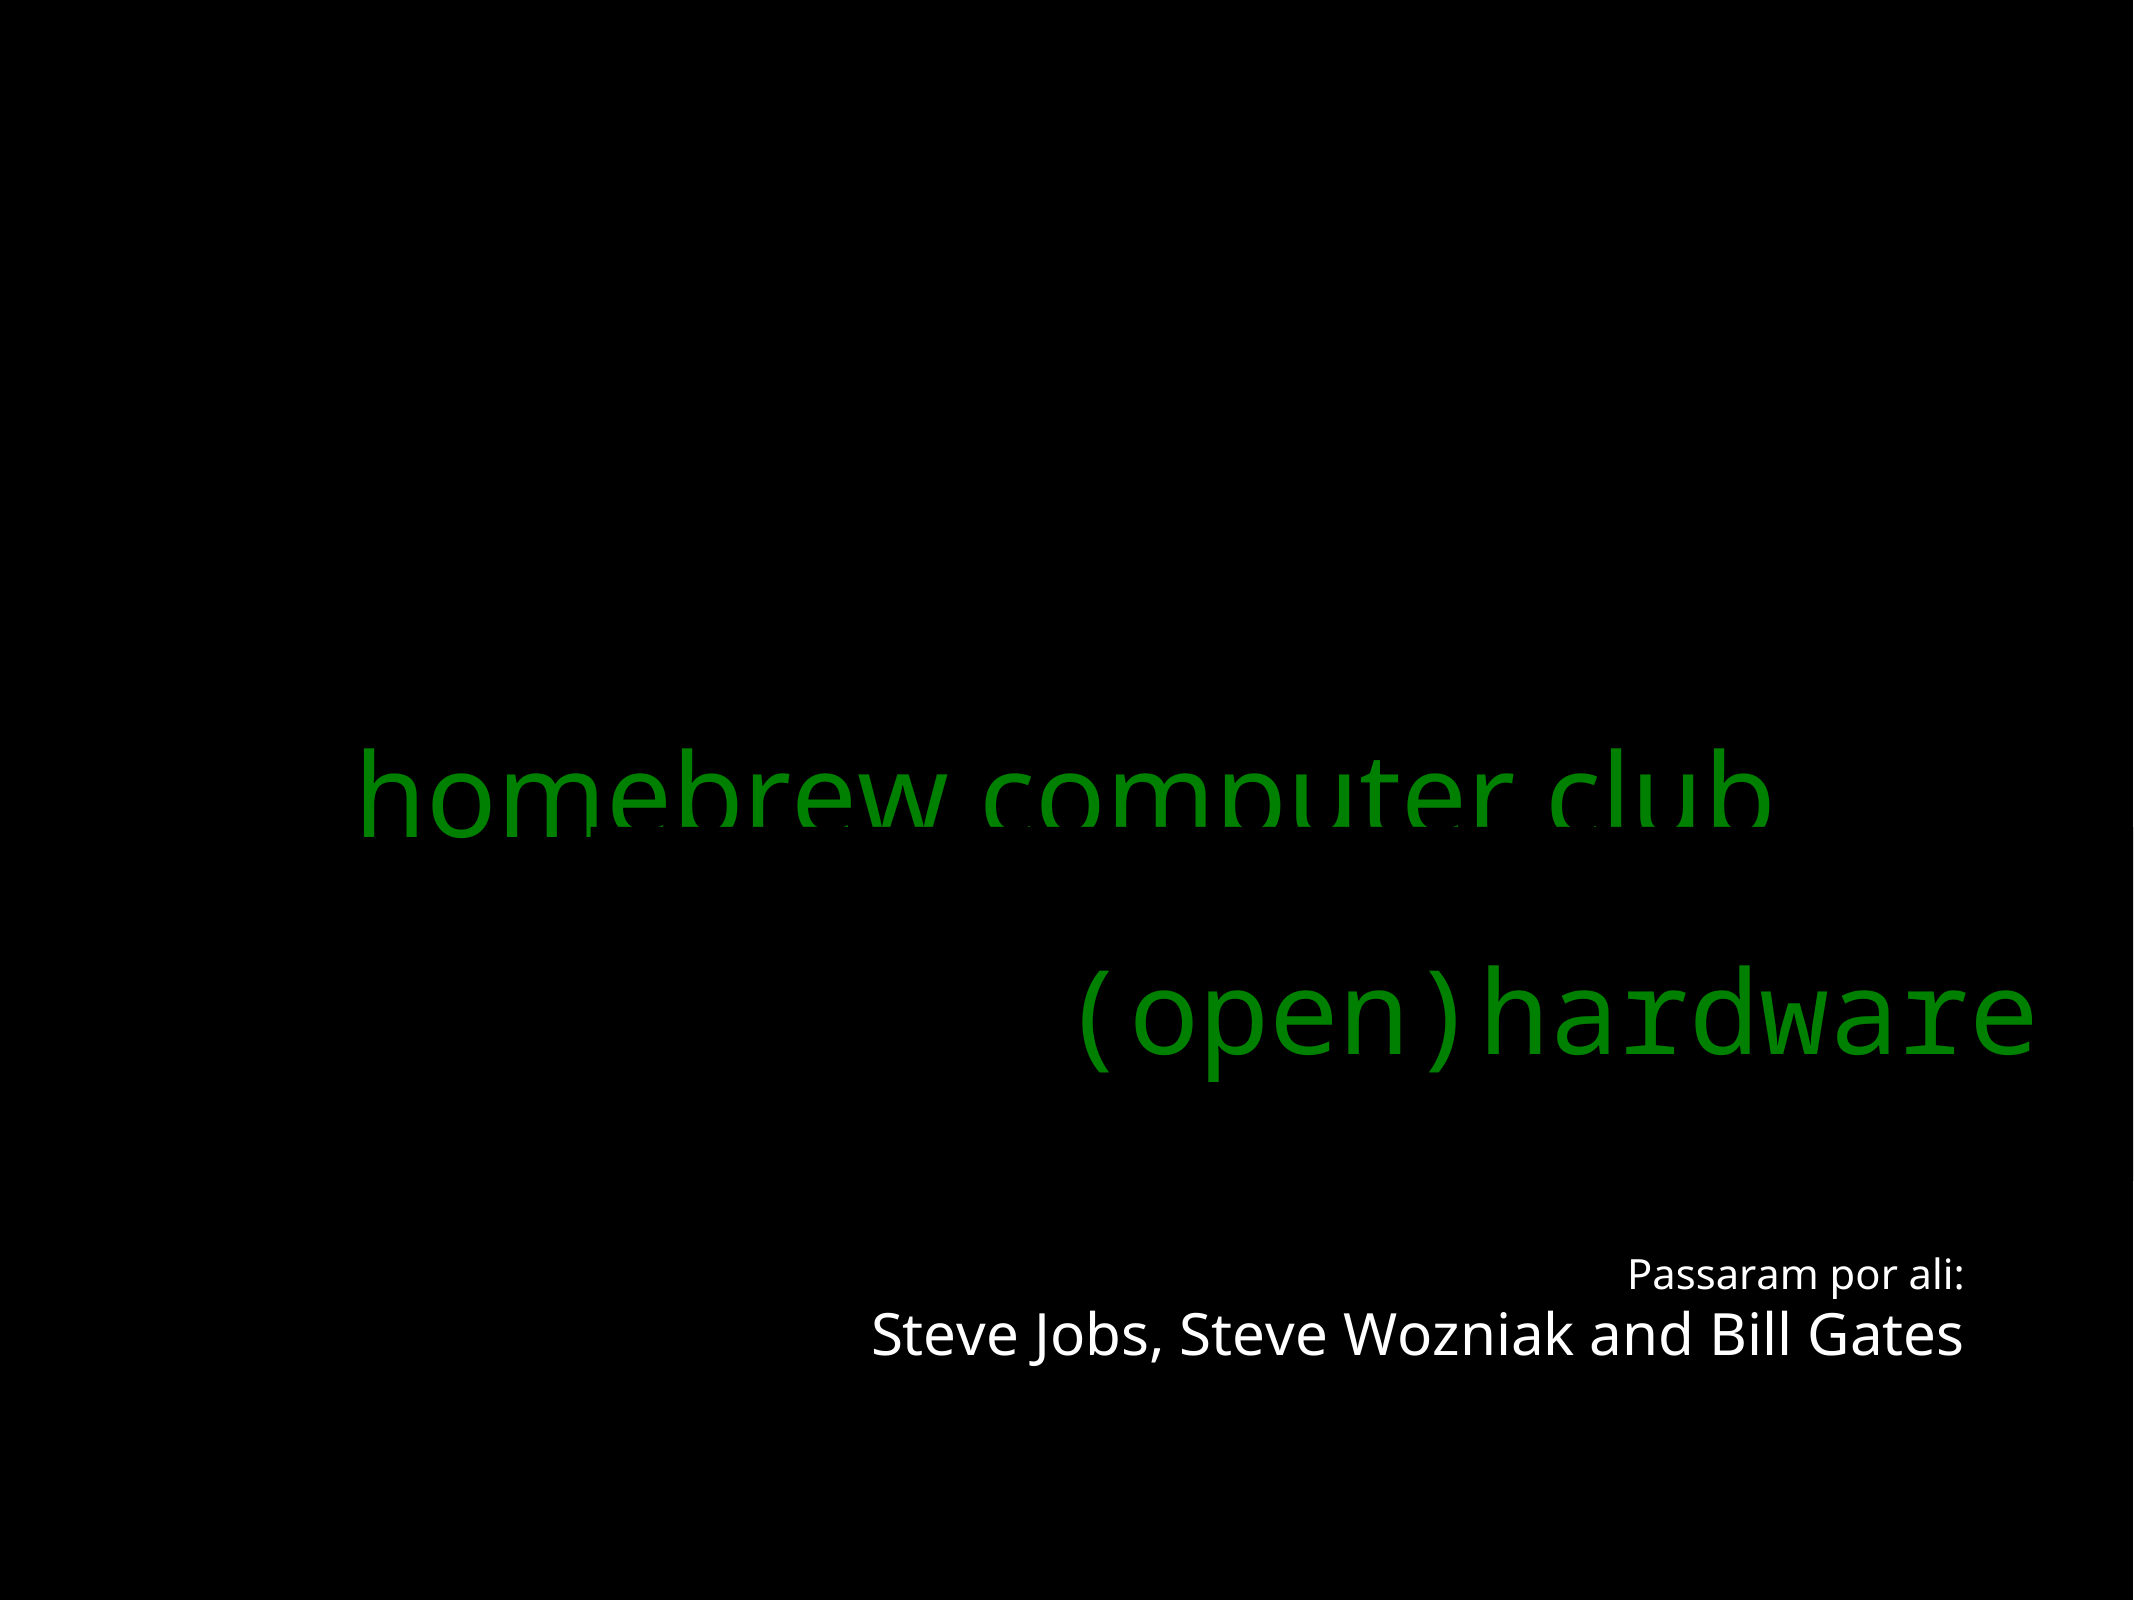

# homebrew computer club
(open)hardware
Passaram por ali:
Steve Jobs, Steve Wozniak and Bill Gates